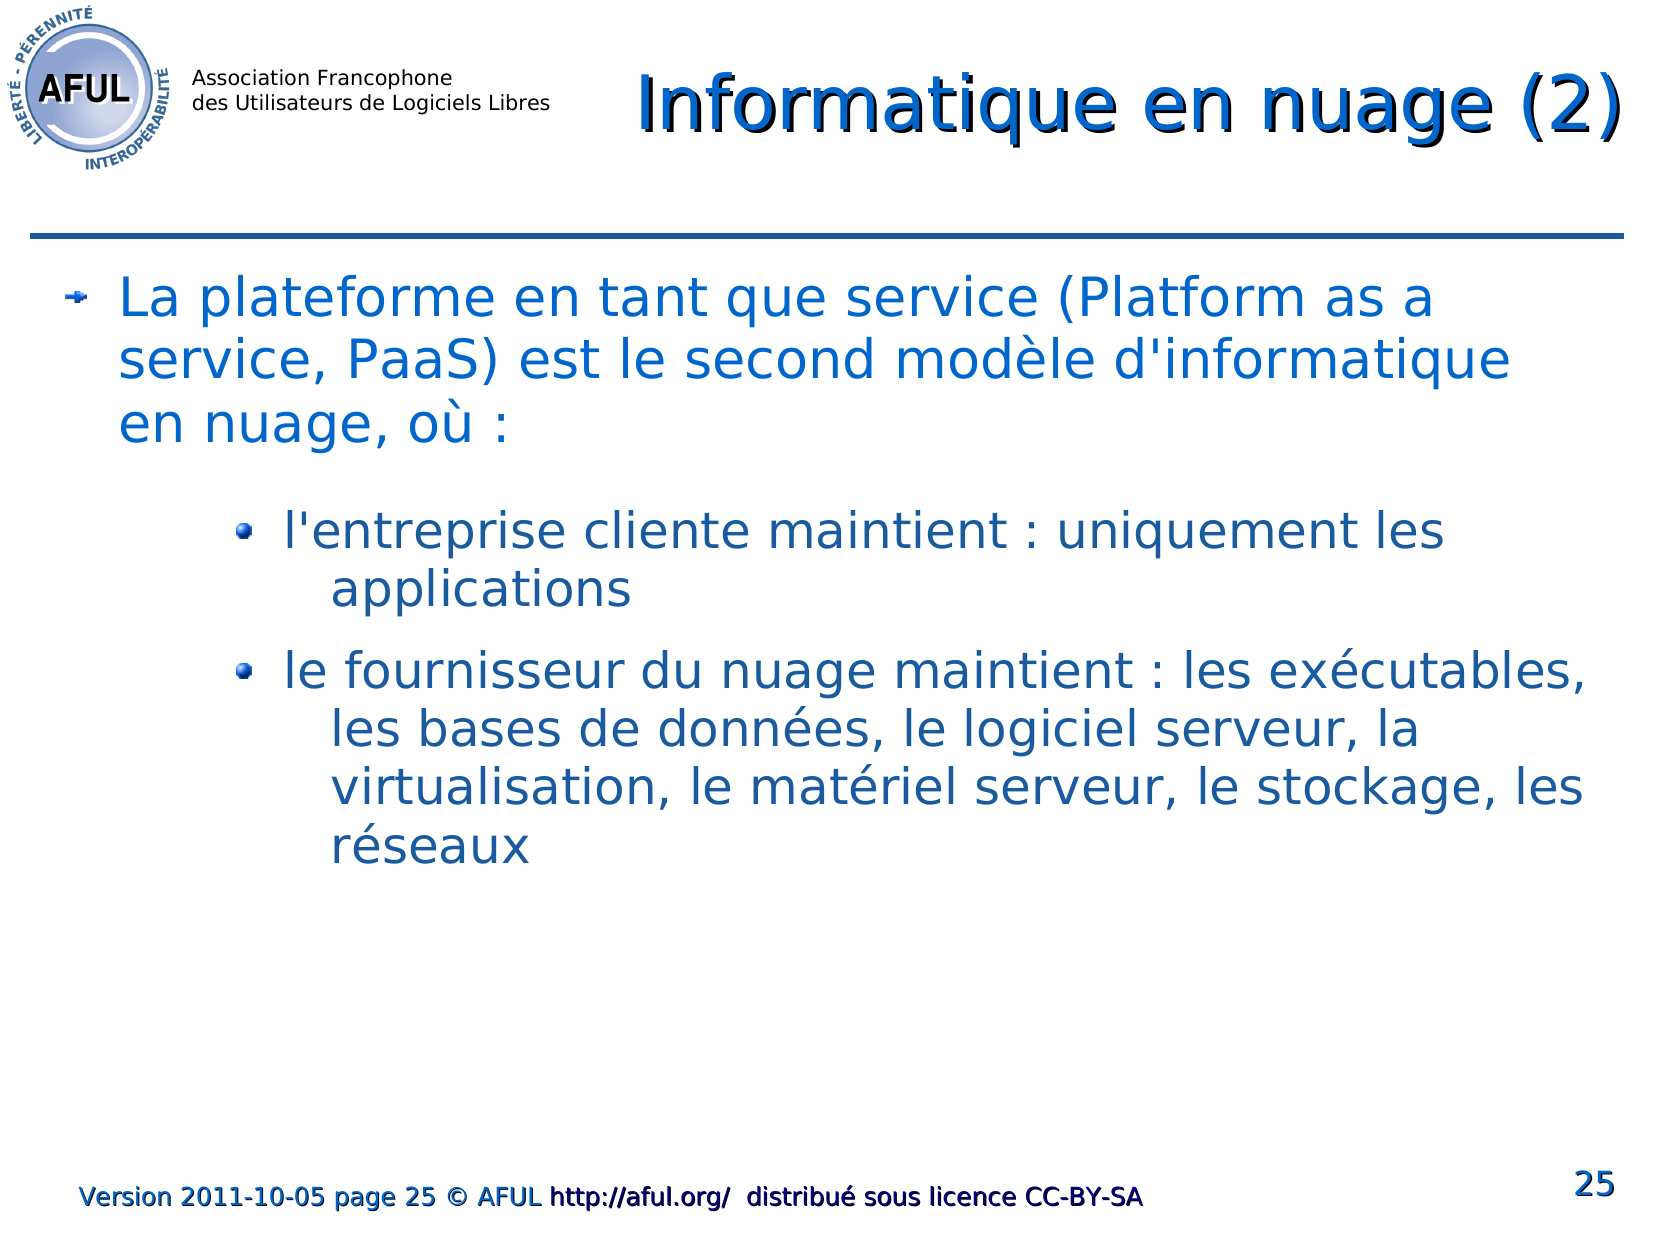

# Informatique en nuage (2)
La plateforme en tant que service (Platform as a service, PaaS) est le second modèle d'informatique en nuage, où :
l'entreprise cliente maintient : uniquement les applications
le fournisseur du nuage maintient : les exécutables, les bases de données, le logiciel serveur, la virtualisation, le matériel serveur, le stockage, les réseaux